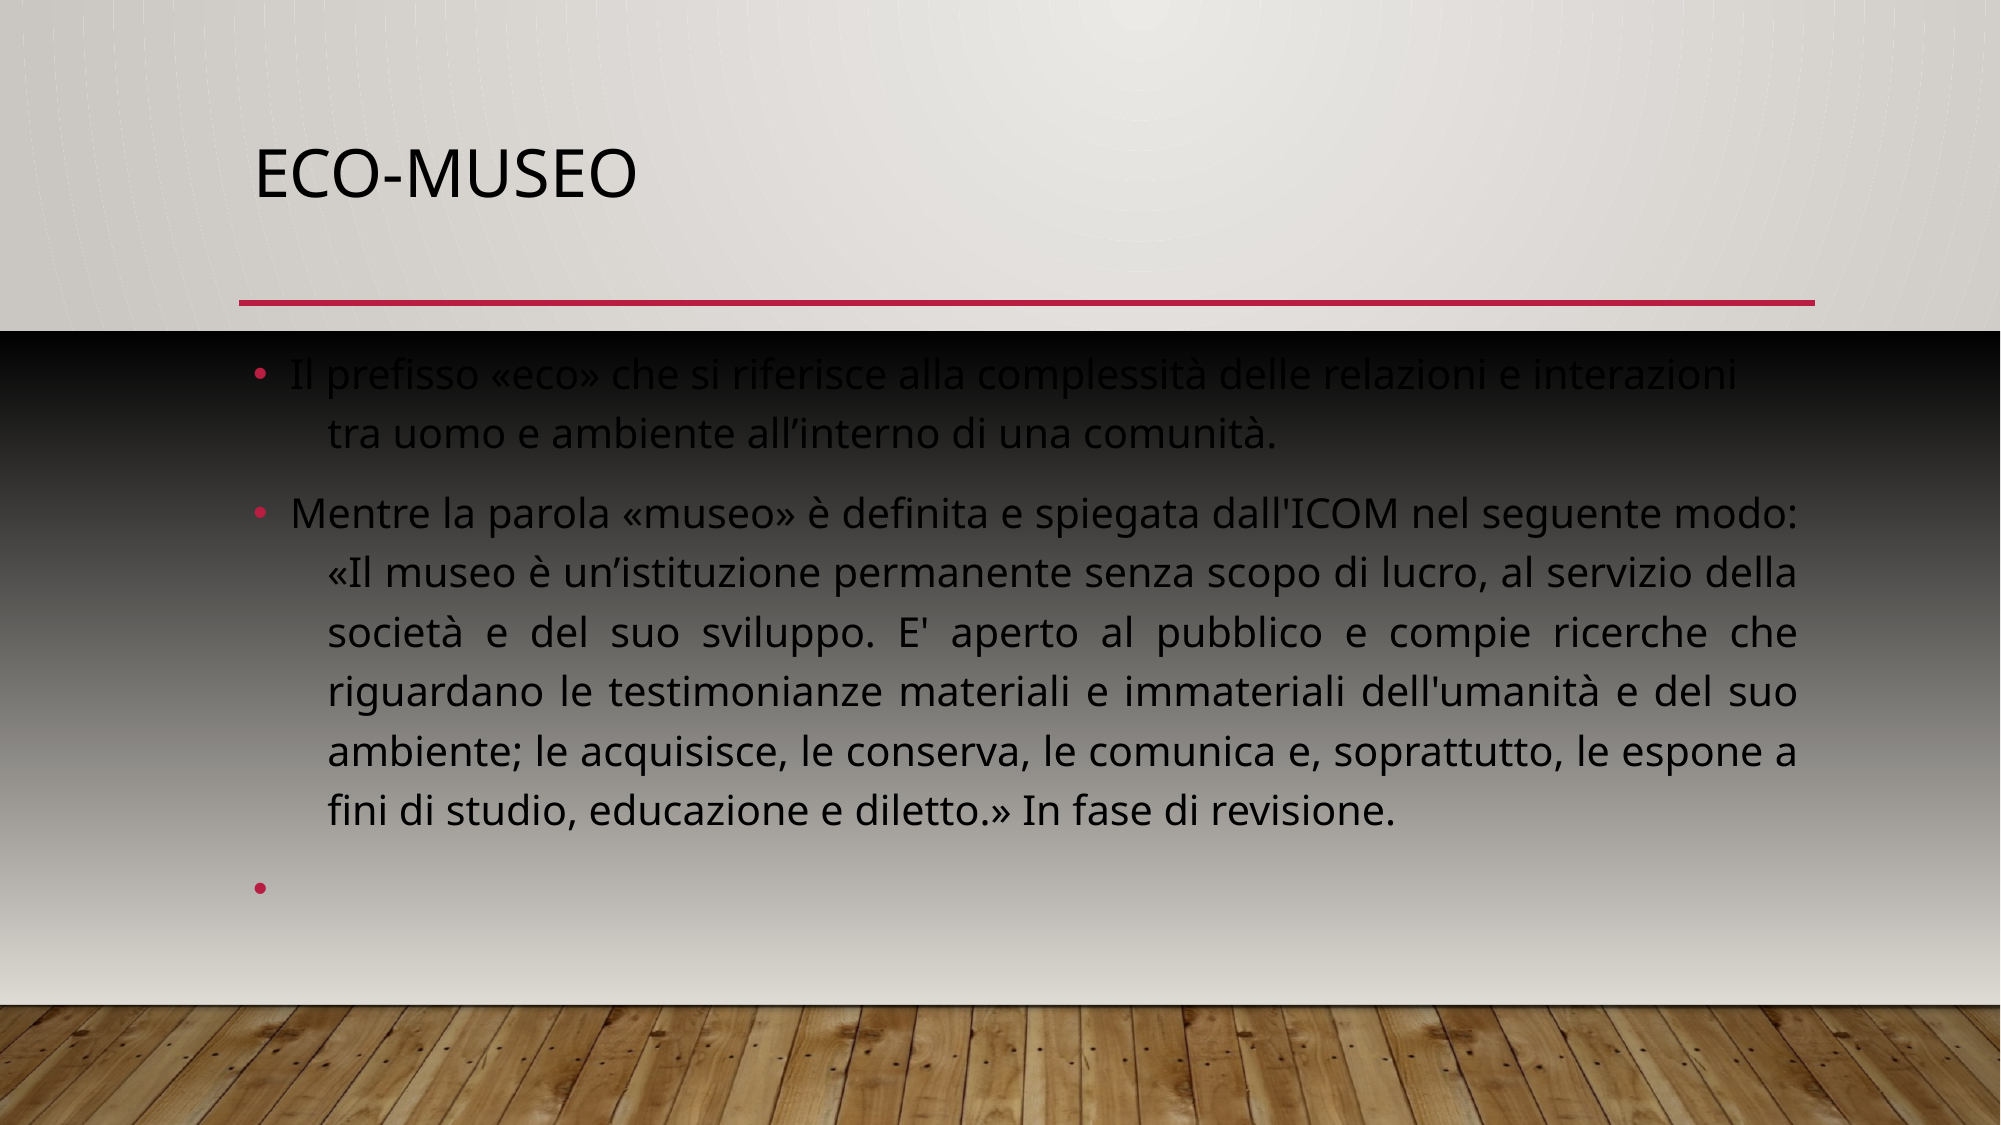

# Eco-museo
Il prefisso «eco» che si riferisce alla complessità delle relazioni e interazioni tra uomo e ambiente all’interno di una comunità.
Mentre la parola «museo» è definita e spiegata dall'ICOM nel seguente modo: «Il museo è un’istituzione permanente senza scopo di lucro, al servizio della società e del suo sviluppo. E' aperto al pubblico e compie ricerche che riguardano le testimonianze materiali e immateriali dell'umanità e del suo ambiente; le acquisisce, le conserva, le comunica e, soprattutto, le espone a fini di studio, educazione e diletto.» In fase di revisione.